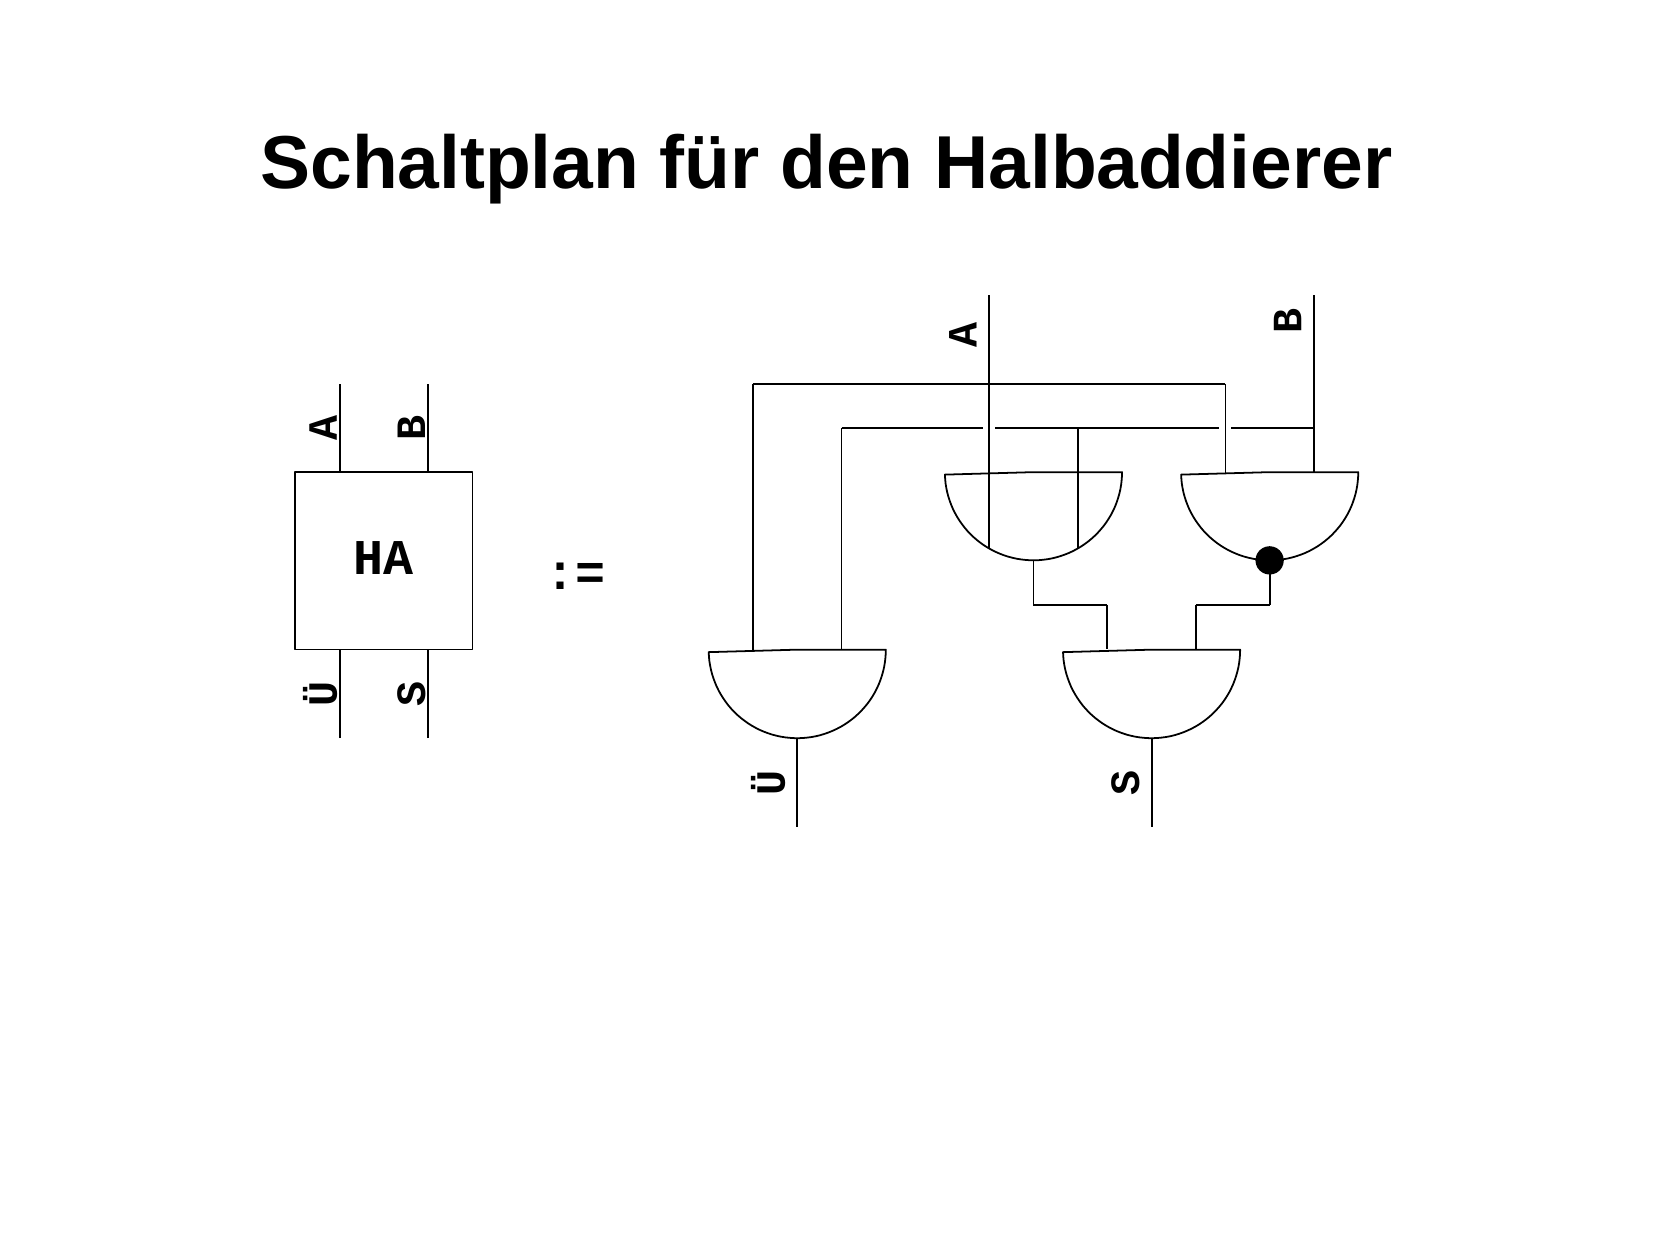

# Schaltplan für den Halbaddierer
 B
 A
A
B
HA
Ü
S
:=
Ü
S